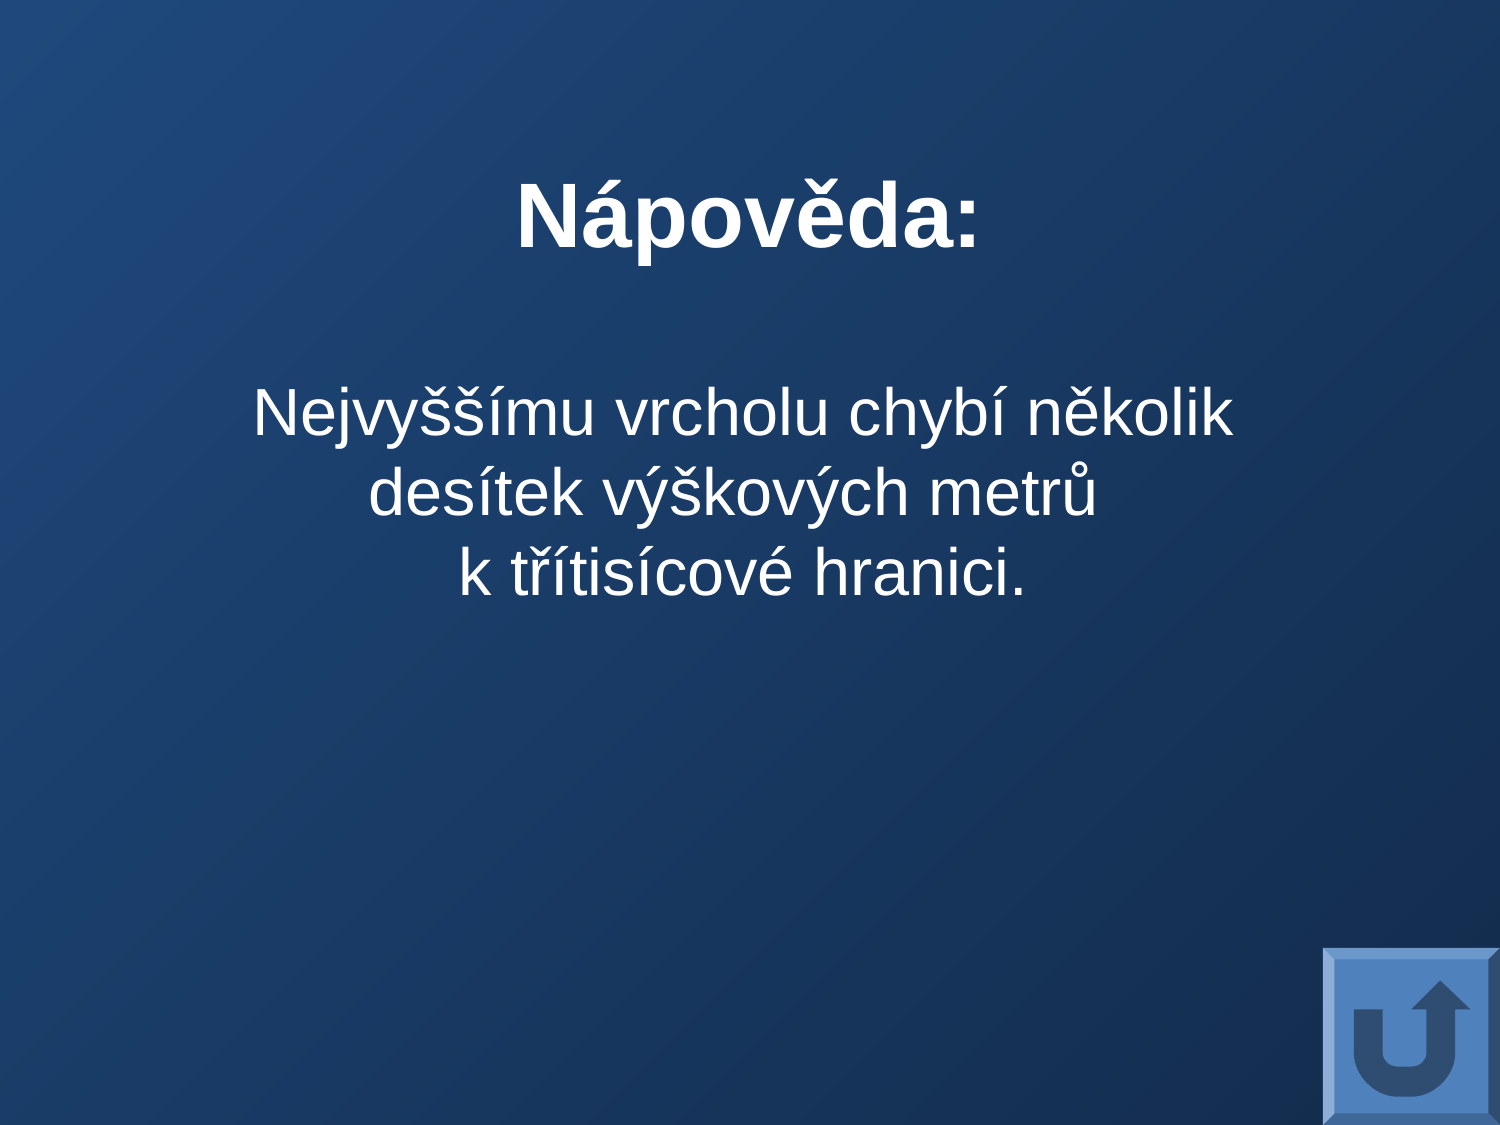

# Nápověda:
Nejvyššímu vrcholu chybí několik desítek výškových metrů
k třítisícové hranici.